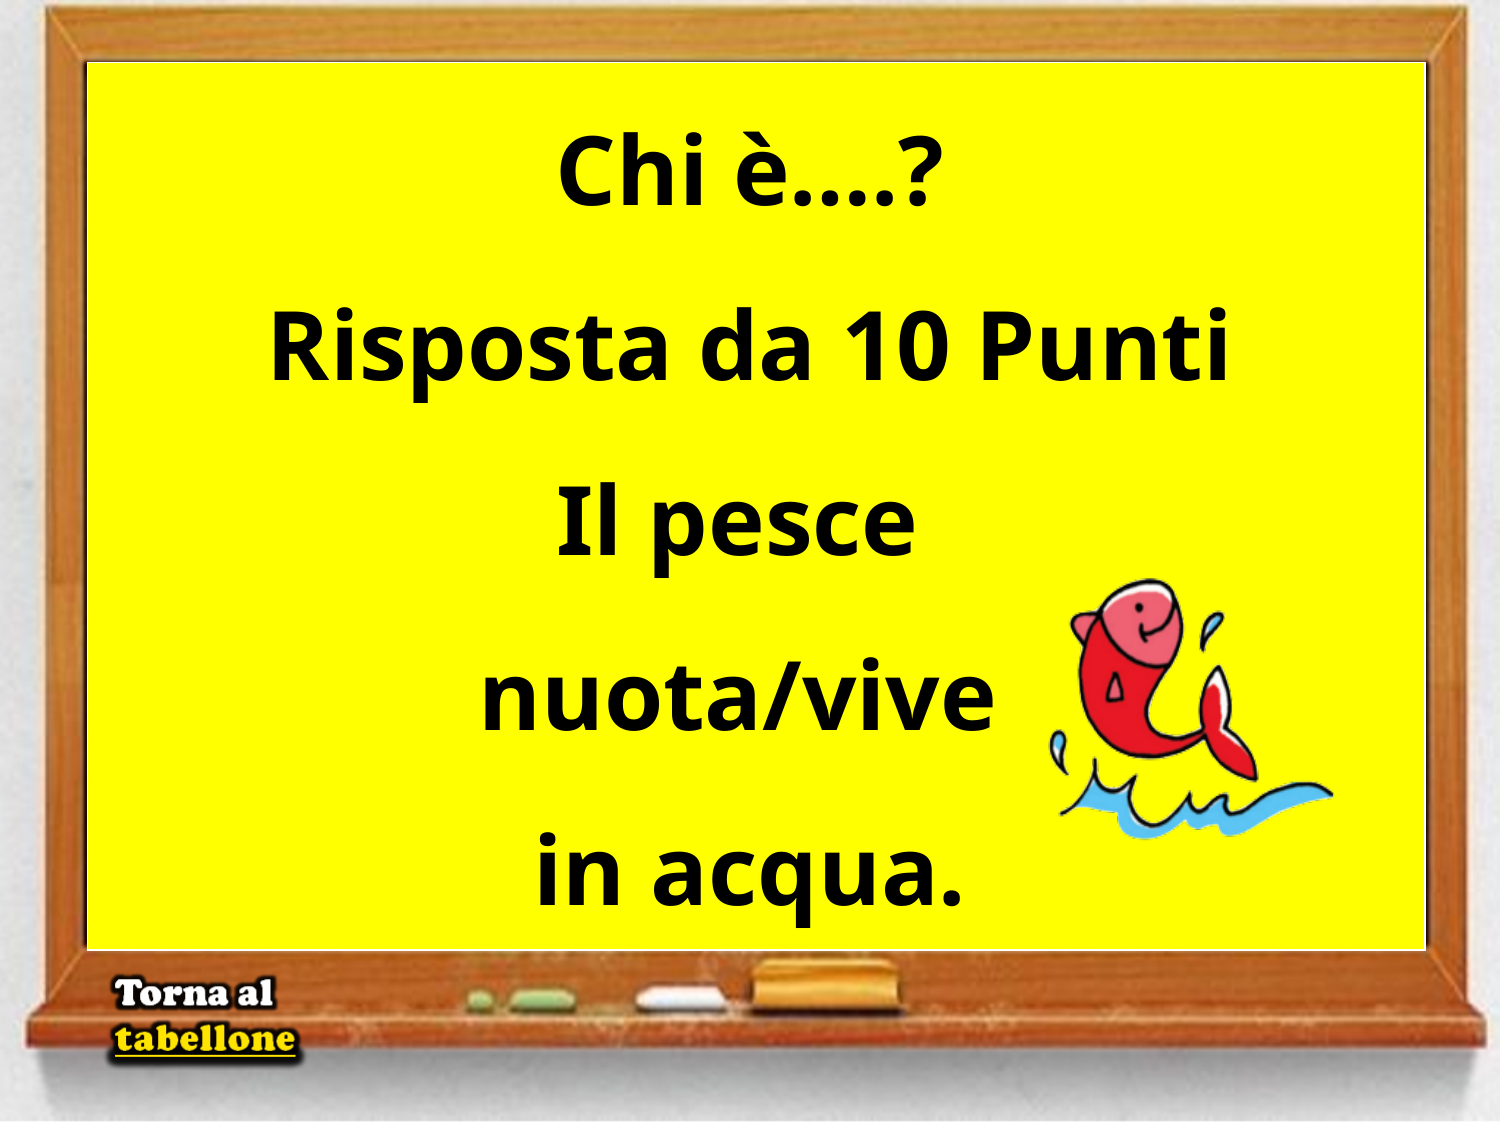

Chi è….?
Risposta da 10 Punti
Il pesce
nuota/vive
in acqua.